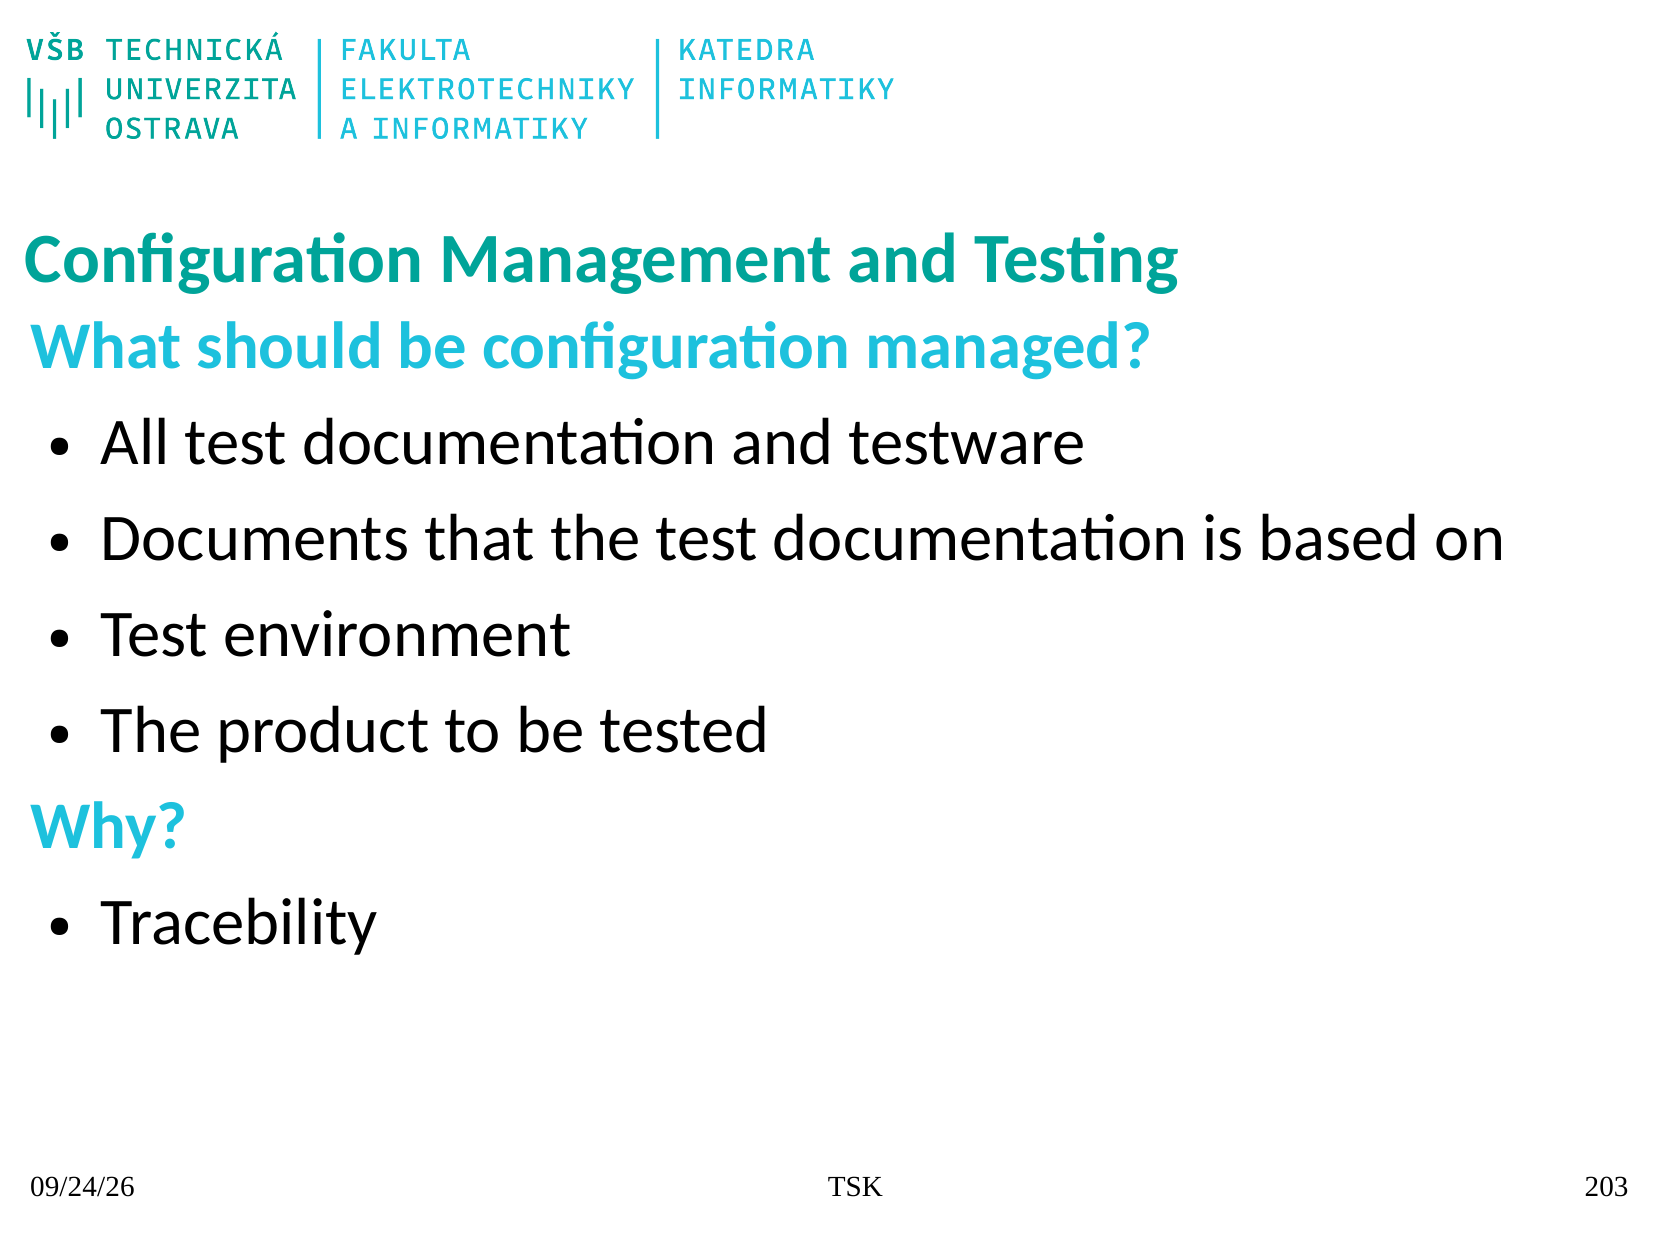

# Configuration Management and Testing
What should be configuration managed?
All test documentation and testware
Documents that the test documentation is based on
Test environment
The product to be tested
Why?
Tracebility
TSK
203